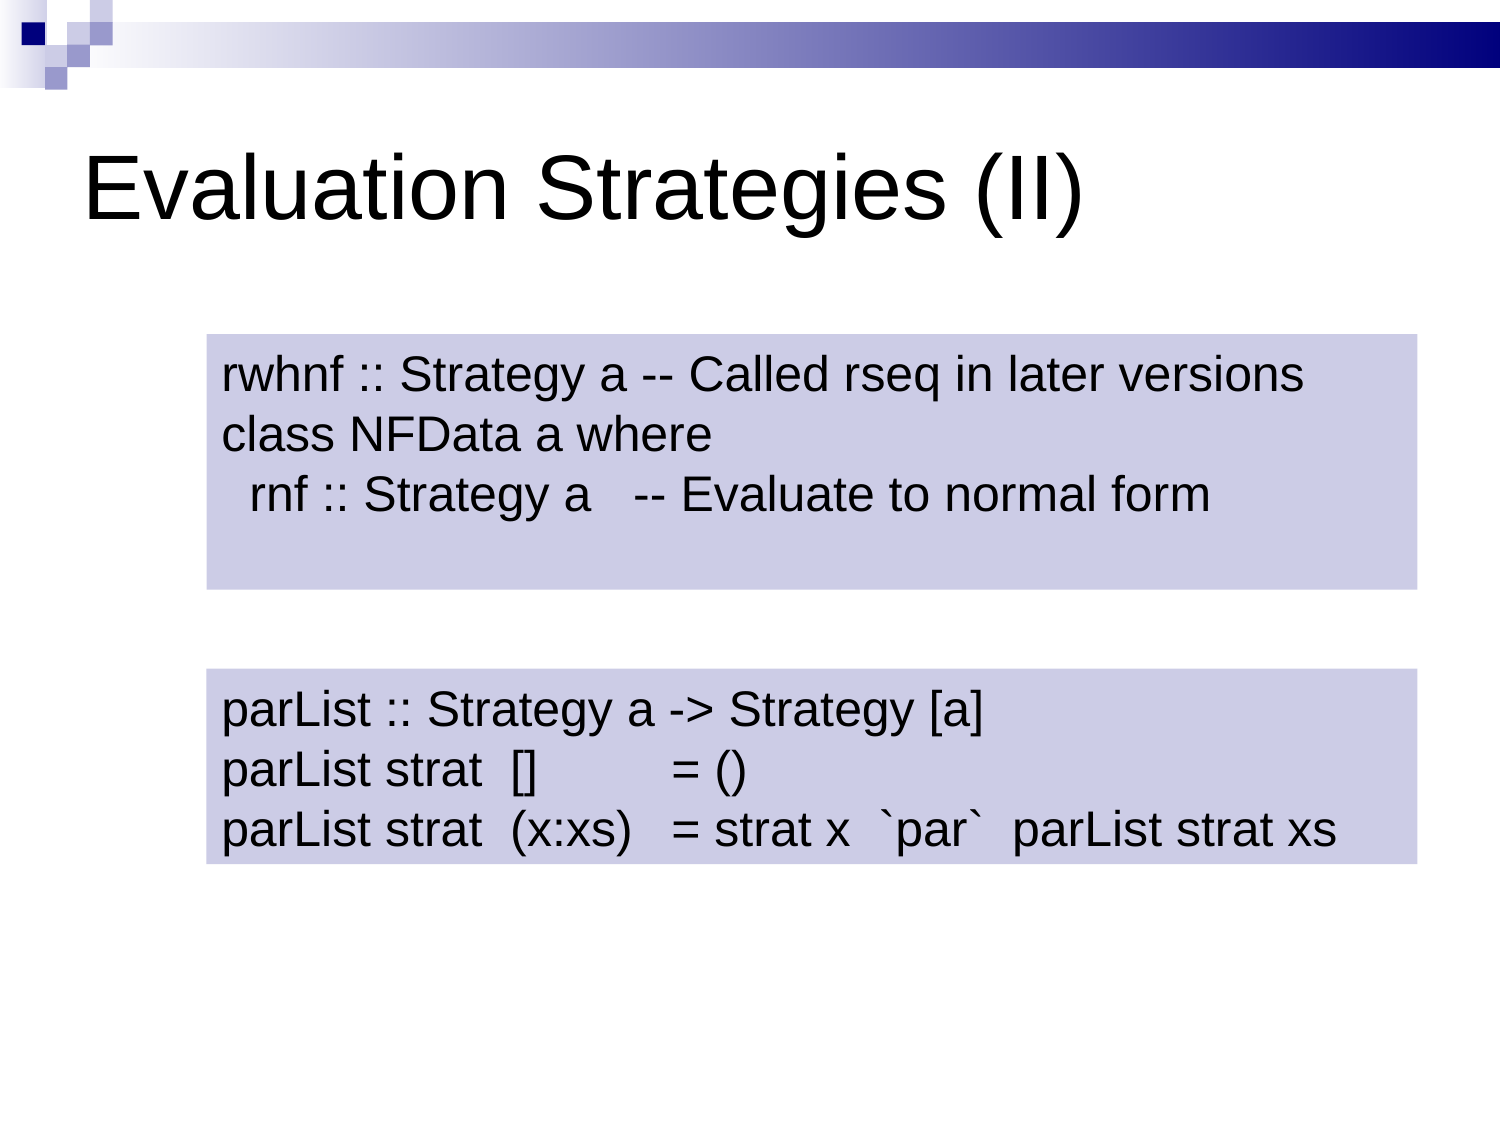

# Evaluation Strategies (II)
rwhnf :: Strategy a -- Called rseq in later versions
class NFData a where
 rnf :: Strategy a -- Evaluate to normal form
parList :: Strategy a -> Strategy [a]
parList strat []	= ()
parList strat (x:xs)	= strat x `par` parList strat xs